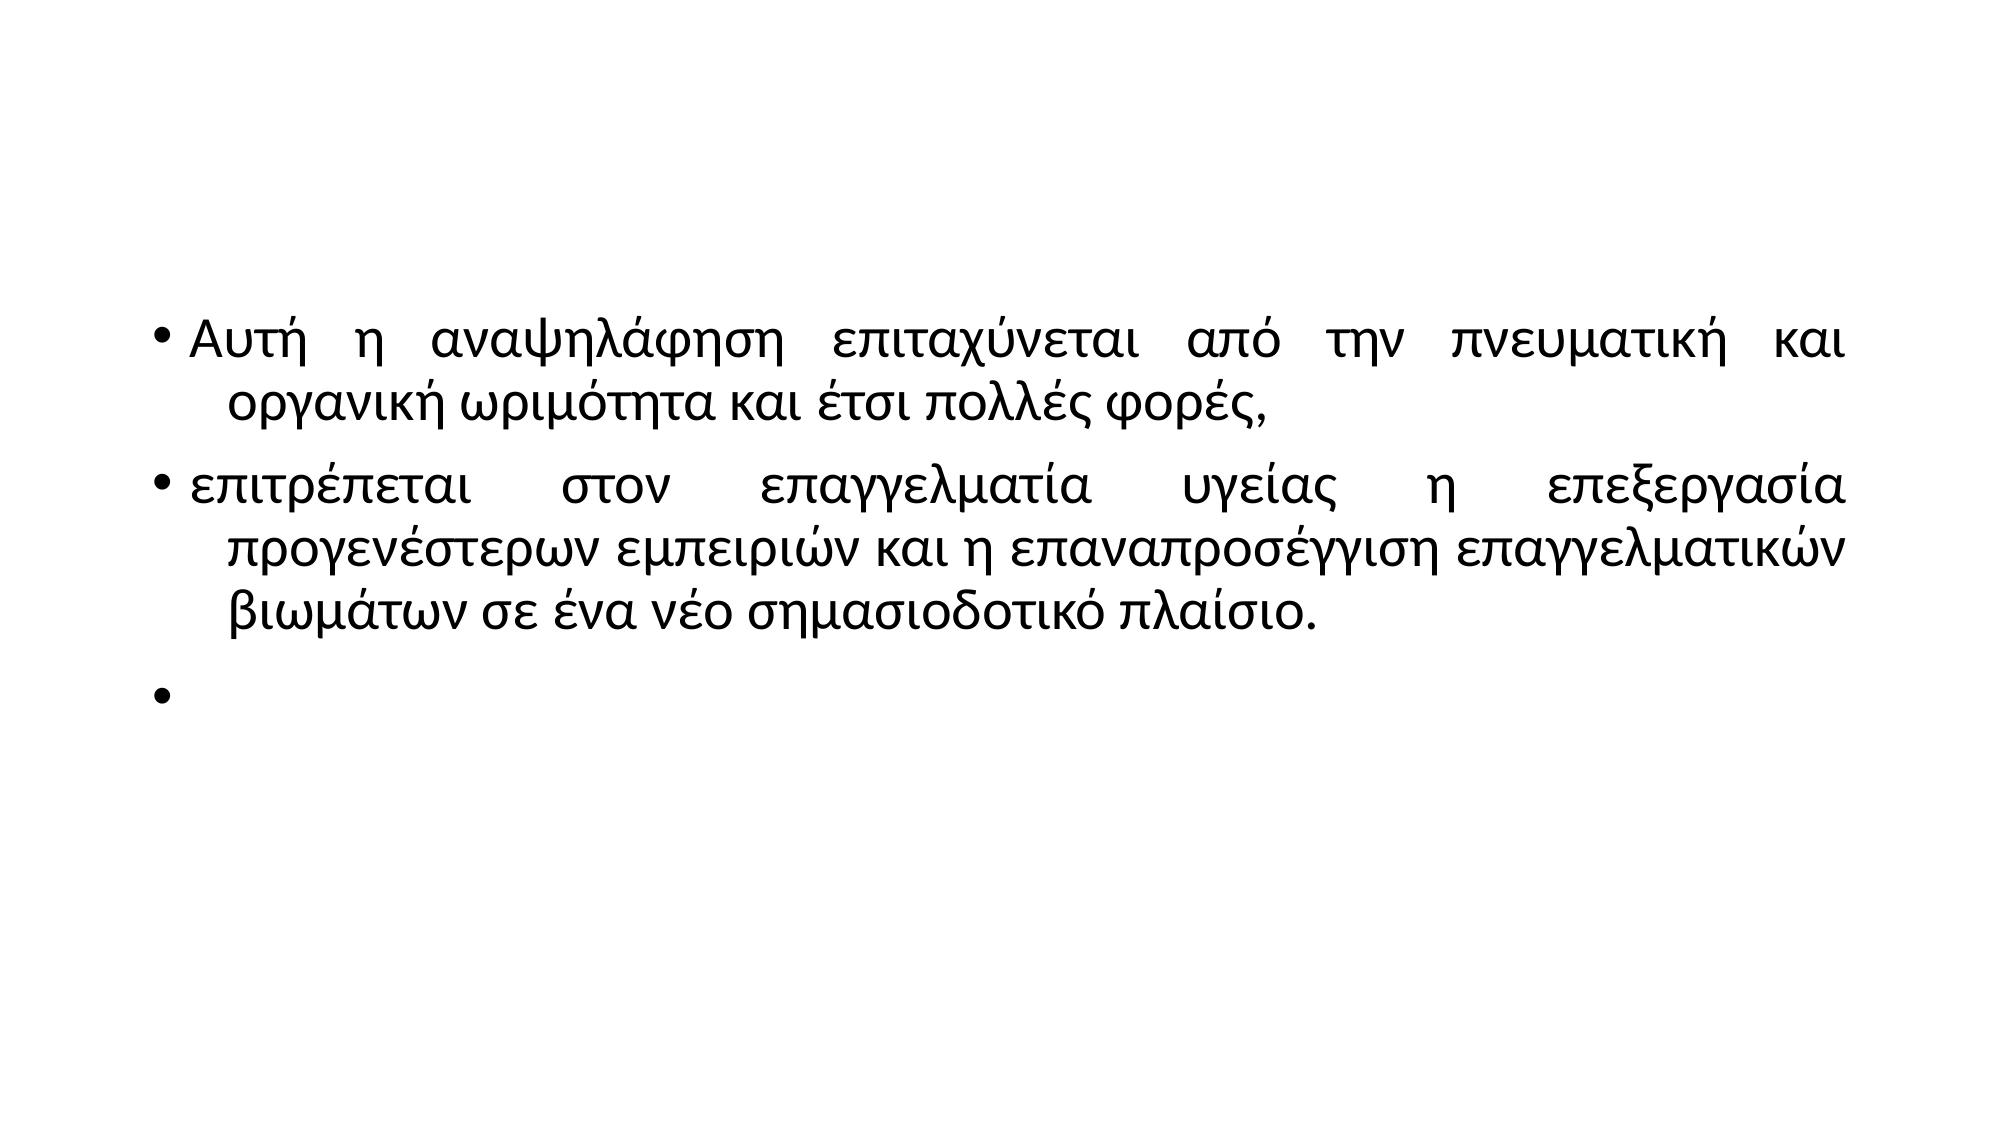

#
Αυτή η αναψηλάφηση επιταχύνεται από την πνευματική και οργανική ωριμότητα και έτσι πολλές φορές,
επιτρέπεται στον επαγγελματία υγείας η επεξεργασία προγενέστερων εμπειριών και η επαναπροσέγγιση επαγγελματικών βιωμάτων σε ένα νέο σημασιοδοτικό πλαίσιο.